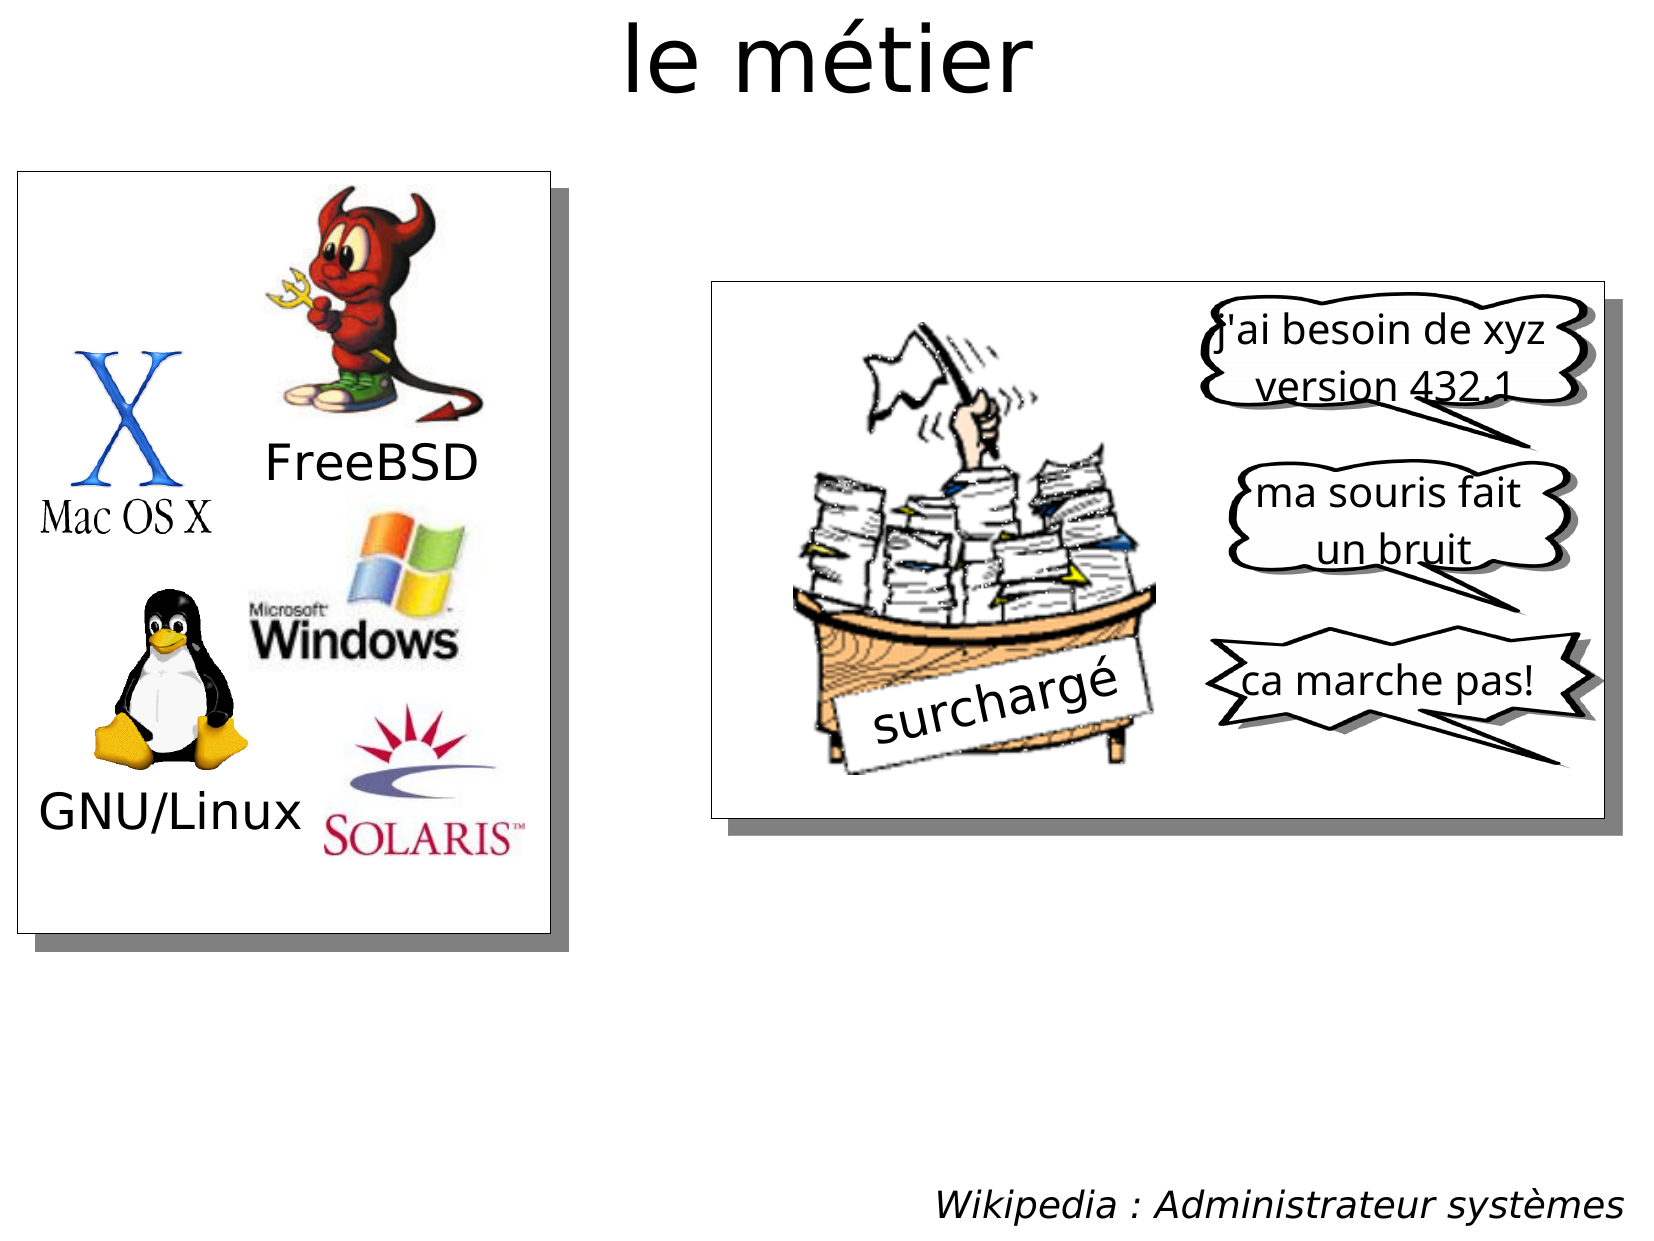

# le métier
FreeBSD
j'ai besoin de xyz
version 432.1
ma souris fait
un bruit
GNU/Linux
ca marche pas!
surchargé
Wikipedia : Administrateur systèmes